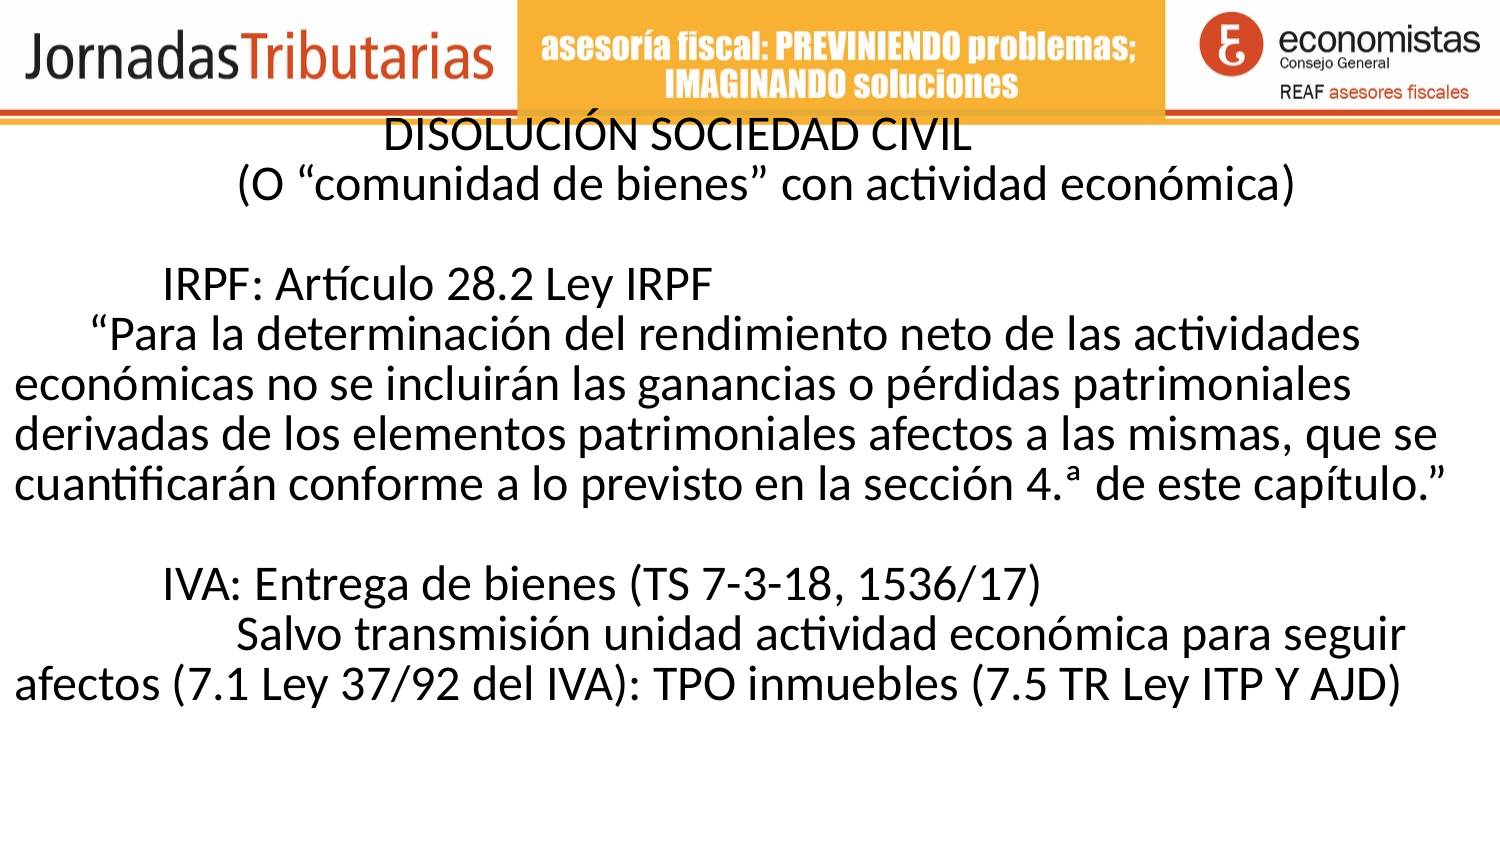

DISOLUCIÓN SOCIEDAD CIVIL
			(O “comunidad de bienes” con actividad económica)
		IRPF: Artículo 28.2 Ley IRPF
	“Para la determinación del rendimiento neto de las actividades económicas no se incluirán las ganancias o pérdidas patrimoniales derivadas de los elementos patrimoniales afectos a las mismas, que se cuantificarán conforme a lo previsto en la sección 4.ª de este capítulo.”
		IVA: Entrega de bienes (TS 7-3-18, 1536/17)
		 	Salvo transmisión unidad actividad económica para seguir afectos (7.1 Ley 37/92 del IVA): TPO inmuebles (7.5 TR Ley ITP Y AJD)